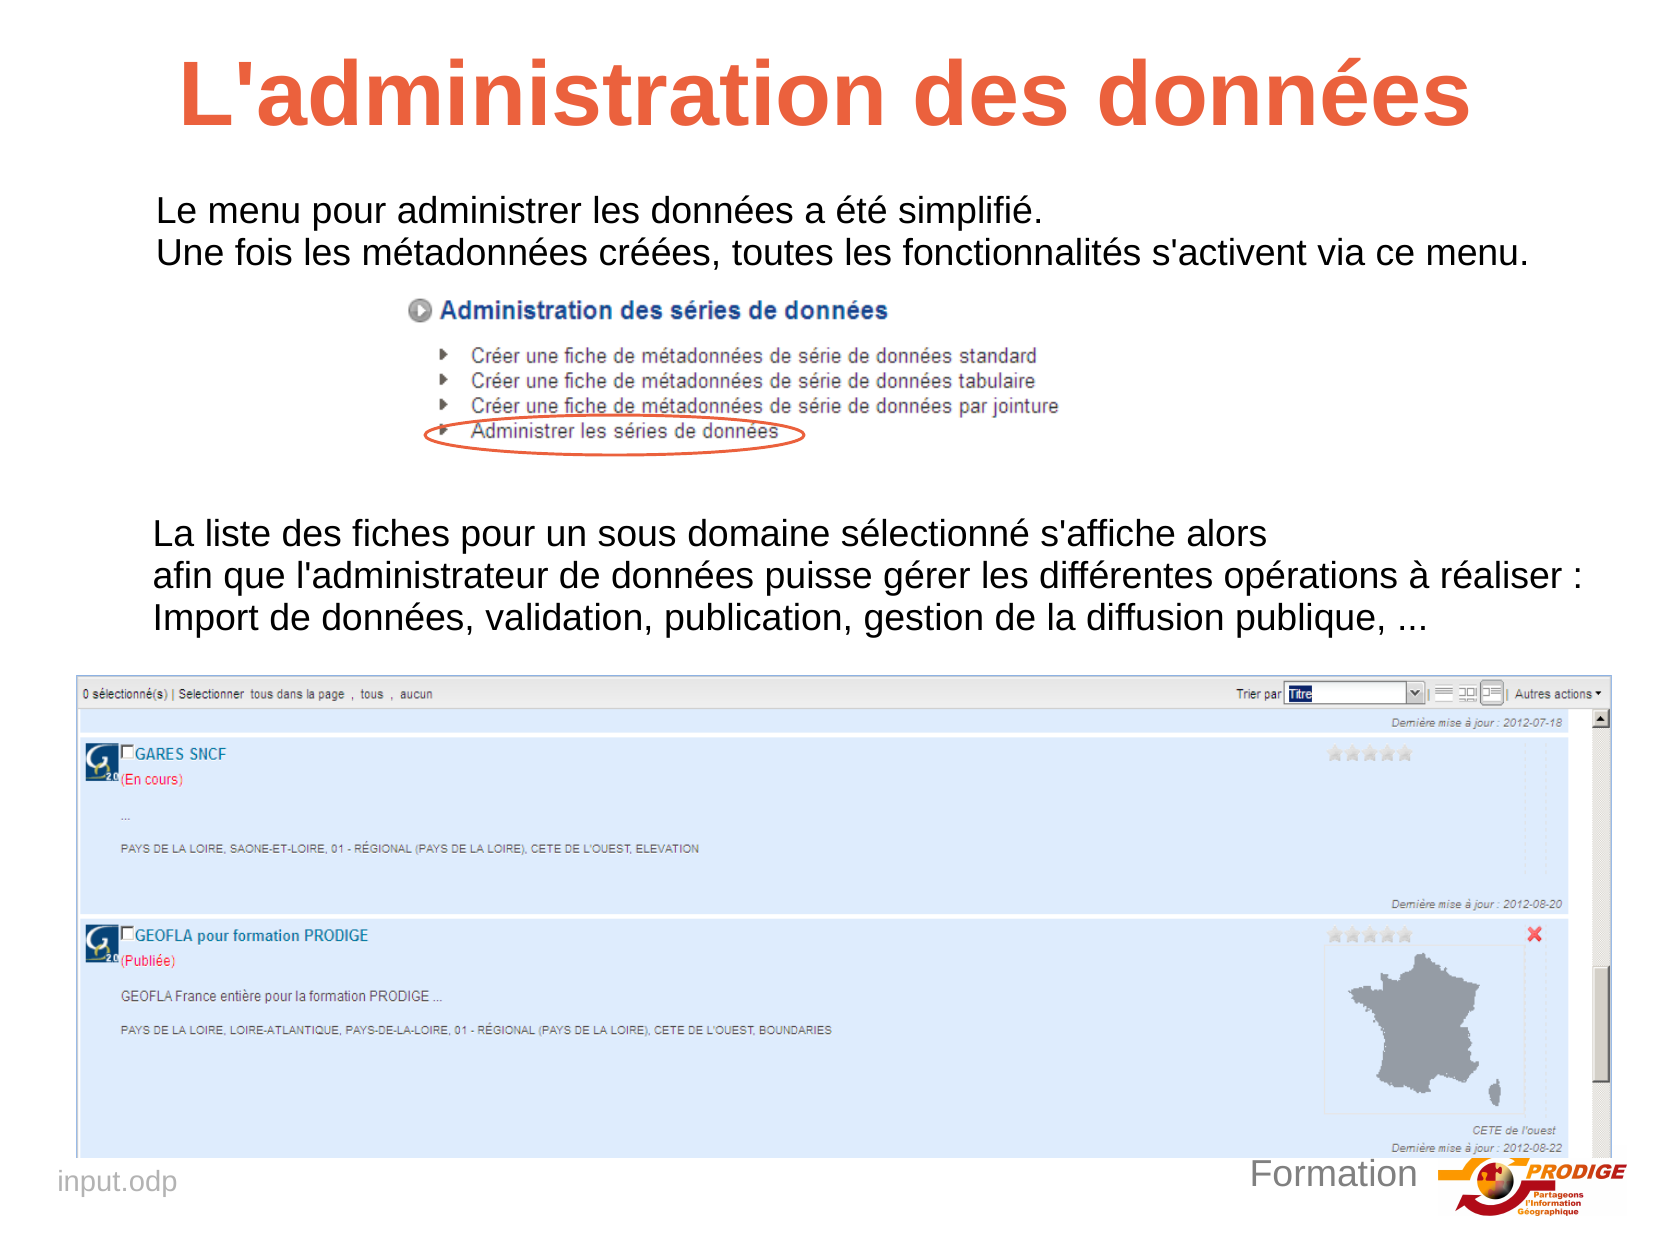

# L'administration des données
Le menu pour administrer les données a été simplifié.
Une fois les métadonnées créées, toutes les fonctionnalités s'activent via ce menu.
La liste des fiches pour un sous domaine sélectionné s'affiche alors
afin que l'administrateur de données puisse gérer les différentes opérations à réaliser :
Import de données, validation, publication, gestion de la diffusion publique, ...